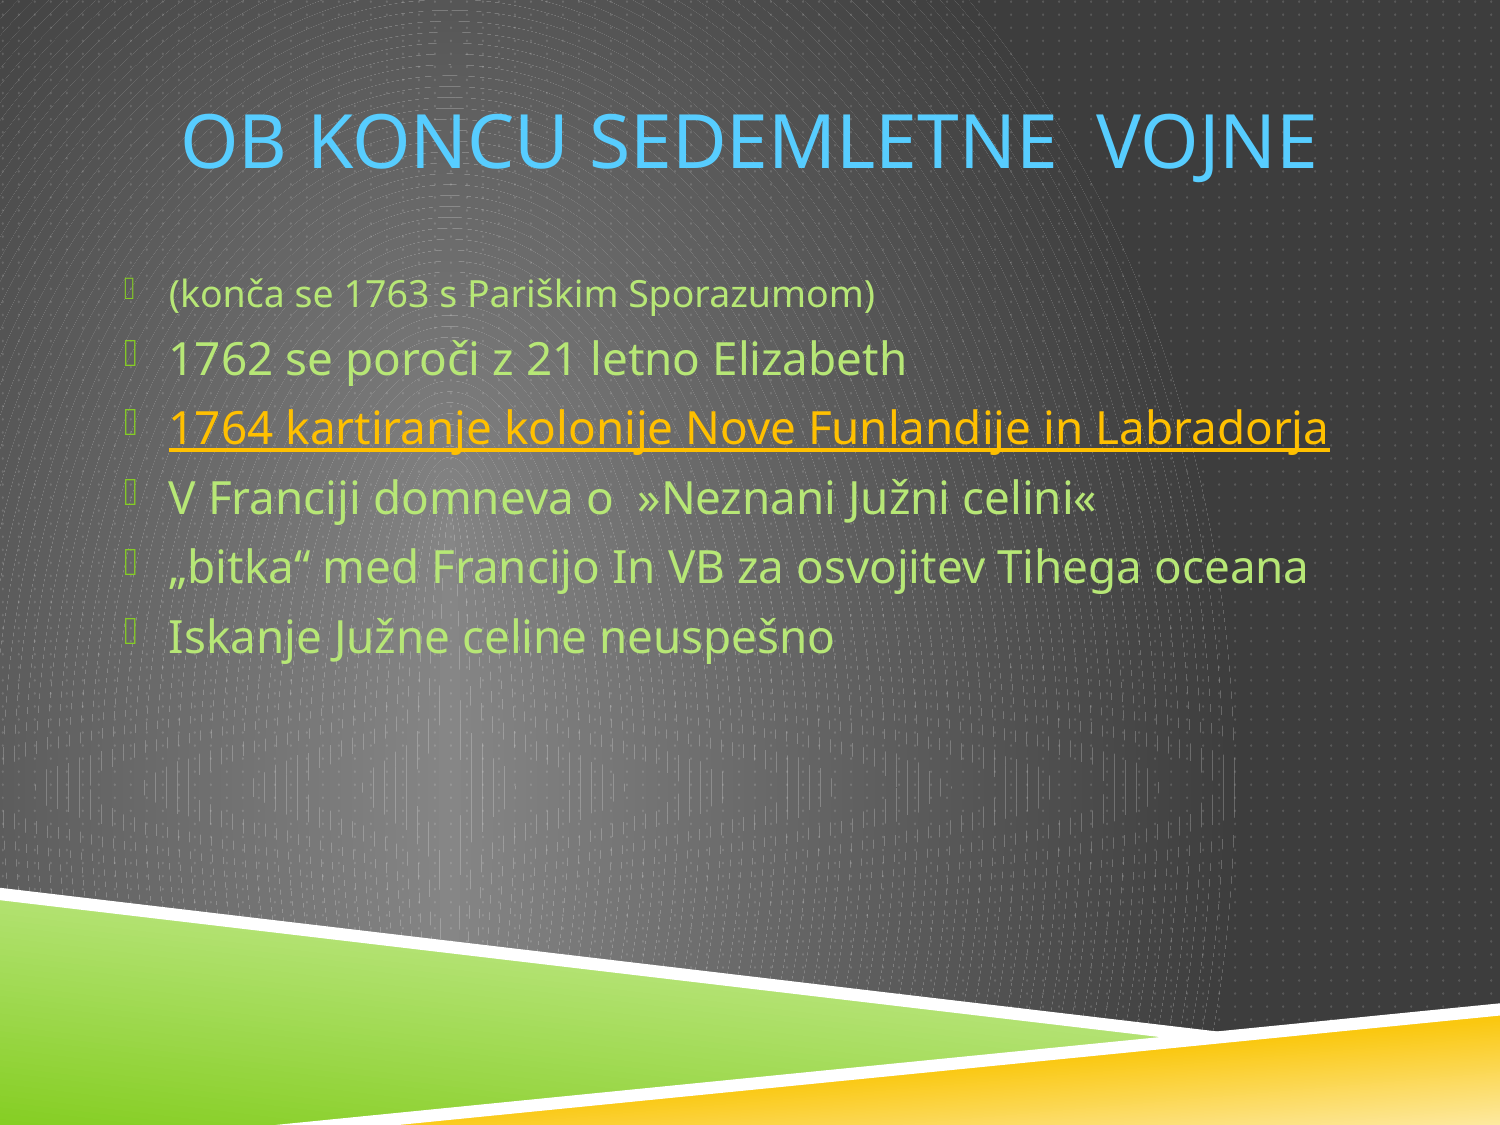

# Ob koncu sedemletne vojne
(konča se 1763 s Pariškim Sporazumom)
1762 se poroči z 21 letno Elizabeth
1764 kartiranje kolonije Nove Funlandije in Labradorja
V Franciji domneva o »Neznani Južni celini«
„bitka“ med Francijo In VB za osvojitev Tihega oceana
Iskanje Južne celine neuspešno